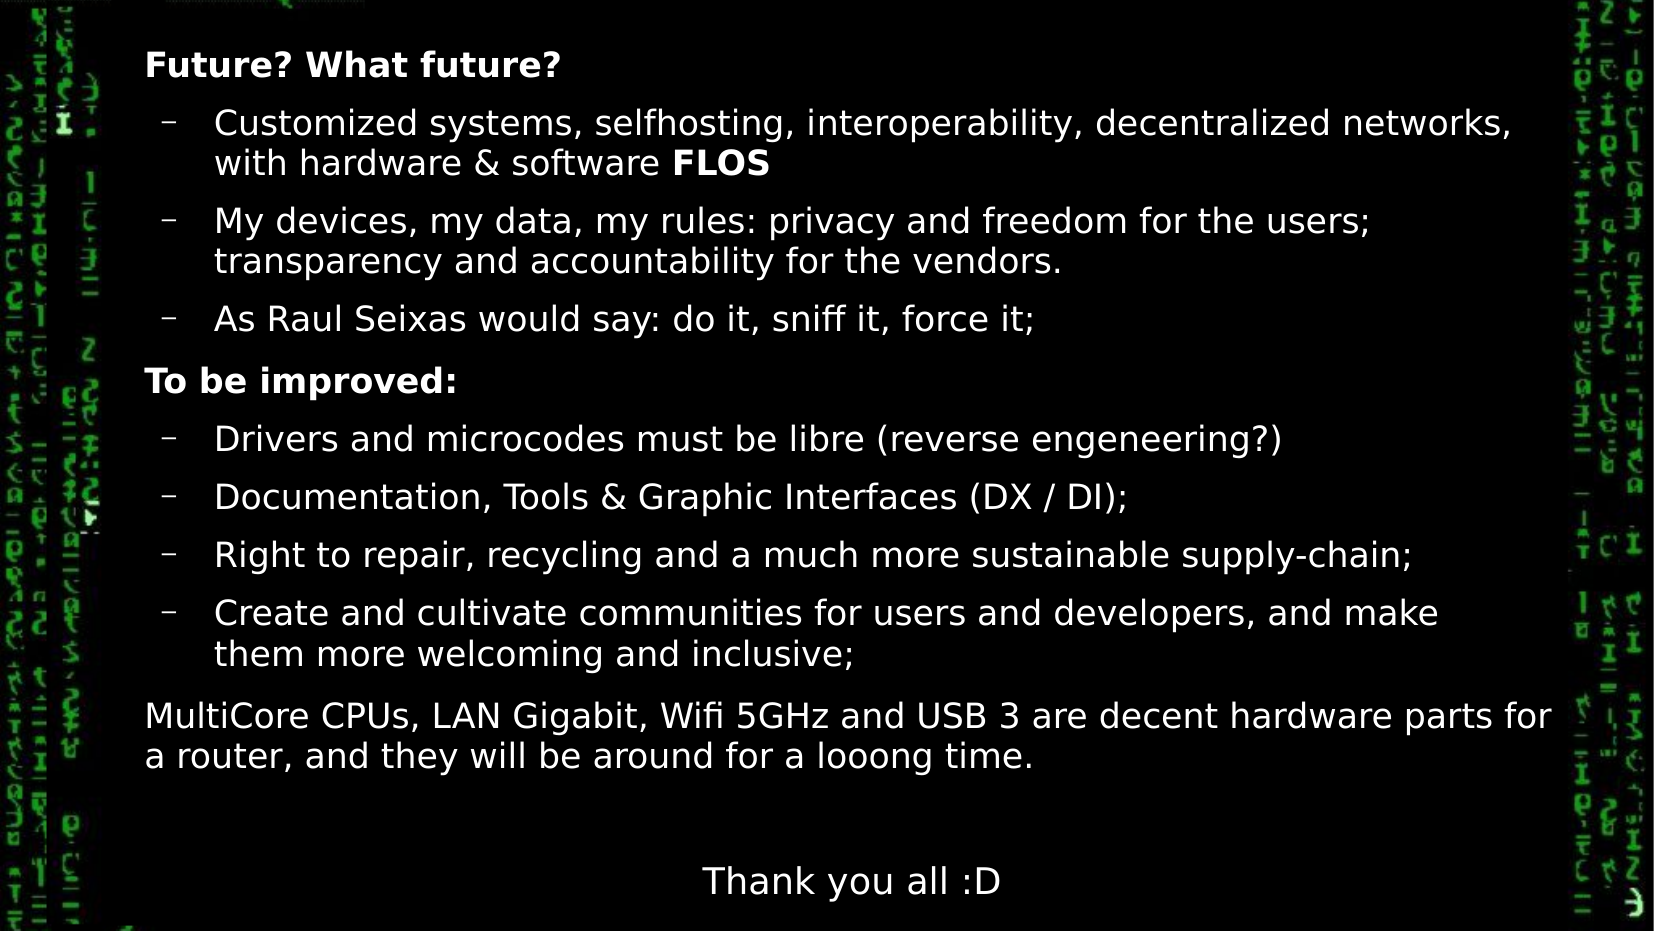

# Future? What future?
Customized systems, selfhosting, interoperability, decentralized networks, with hardware & software FLOS
My devices, my data, my rules: privacy and freedom for the users; transparency and accountability for the vendors.
As Raul Seixas would say: do it, sniff it, force it;
To be improved:
Drivers and microcodes must be libre (reverse engeneering?)
Documentation, Tools & Graphic Interfaces (DX / DI);
Right to repair, recycling and a much more sustainable supply-chain;
Create and cultivate communities for users and developers, and make
them more welcoming and inclusive;
MultiCore CPUs, LAN Gigabit, Wifi 5GHz and USB 3 are decent hardware parts for a router, and they will be around for a looong time.
Thank you all :D